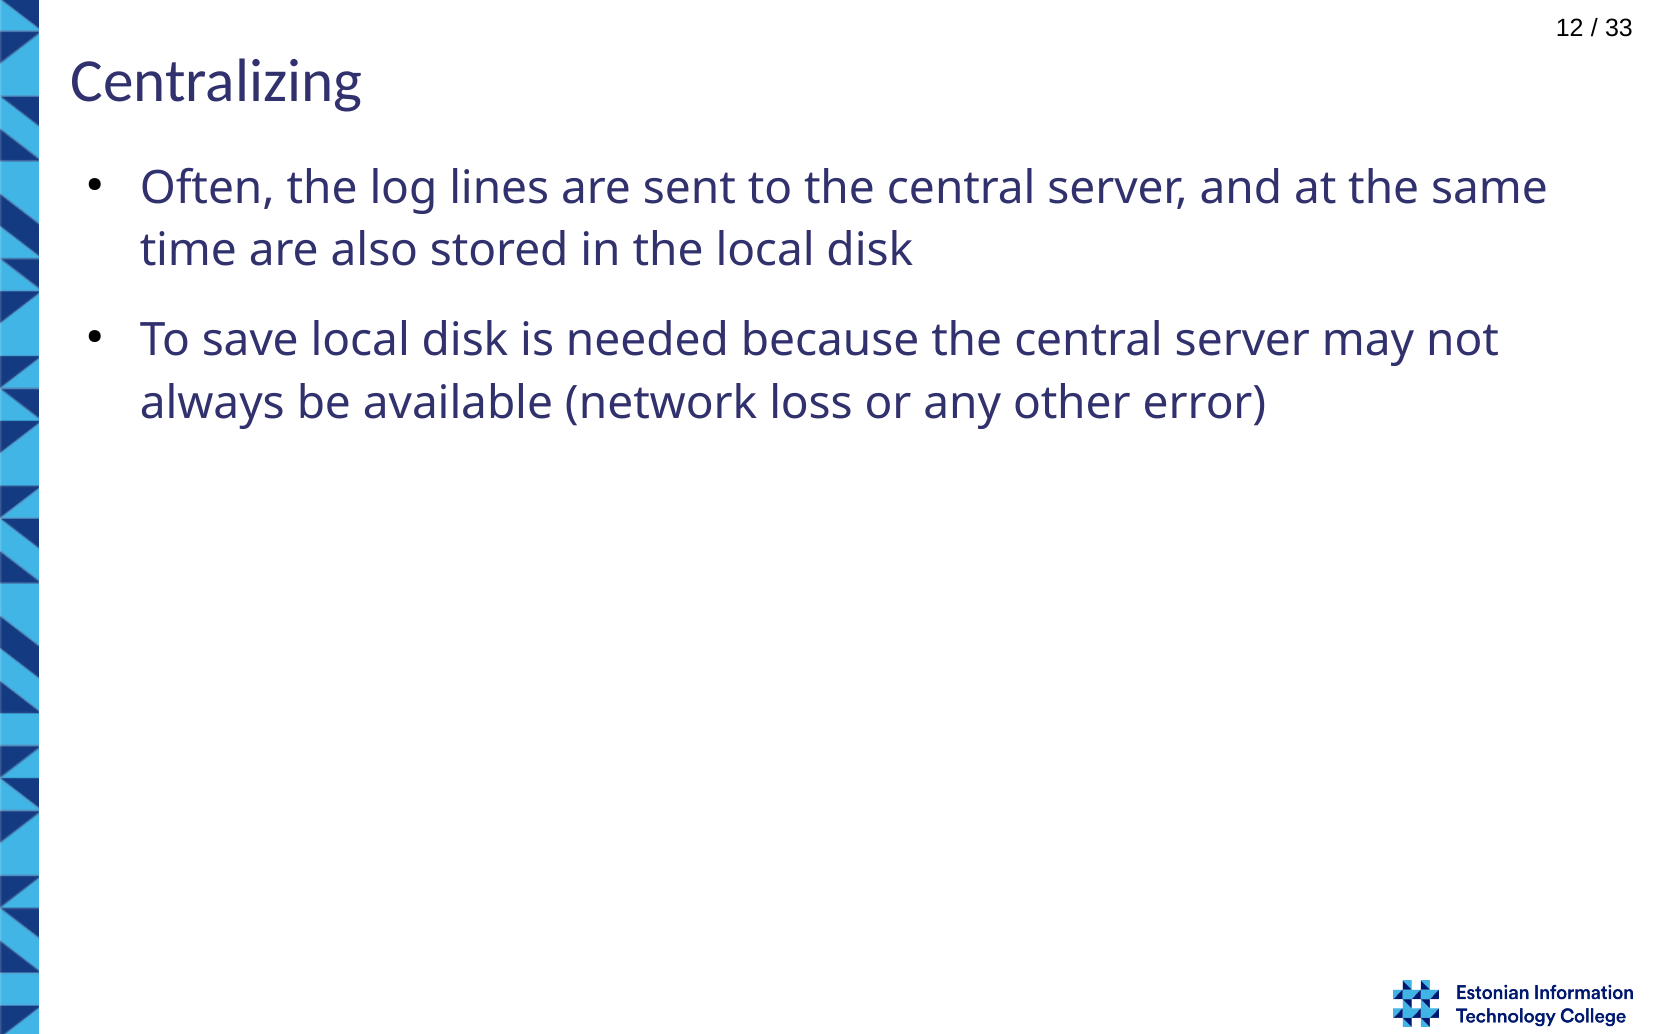

# Centralizing
Often, the log lines are sent to the central server, and at the same time are also stored in the local disk
To save local disk is needed because the central server may not always be available (network loss or any other error)